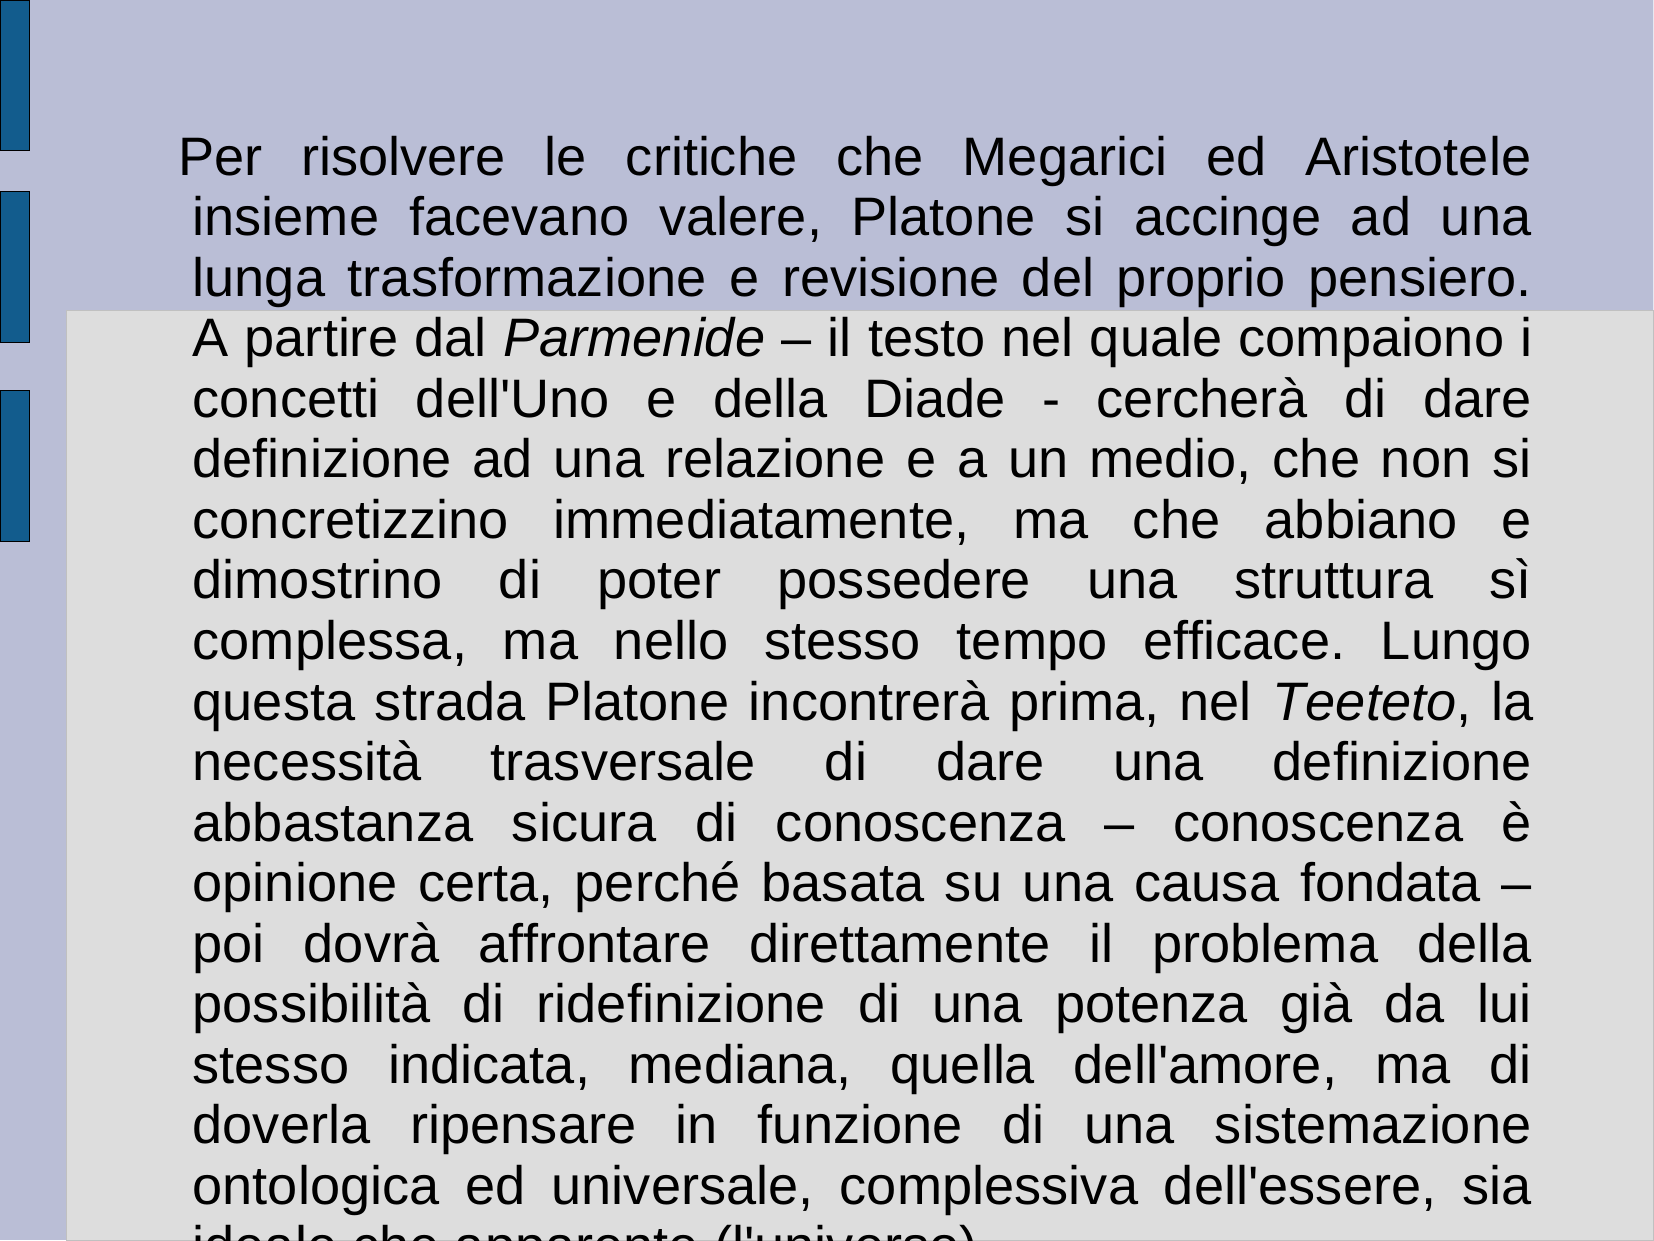

#
 Per risolvere le critiche che Megarici ed Aristotele insieme facevano valere, Platone si accinge ad una lunga trasformazione e revisione del proprio pensiero. A partire dal Parmenide – il testo nel quale compaiono i concetti dell'Uno e della Diade - cercherà di dare definizione ad una relazione e a un medio, che non si concretizzino immediatamente, ma che abbiano e dimostrino di poter possedere una struttura sì complessa, ma nello stesso tempo efficace. Lungo questa strada Platone incontrerà prima, nel Teeteto, la necessità trasversale di dare una definizione abbastanza sicura di conoscenza – conoscenza è opinione certa, perché basata su una causa fondata – poi dovrà affrontare direttamente il problema della possibilità di ridefinizione di una potenza già da lui stesso indicata, mediana, quella dell'amore, ma di doverla ripensare in funzione di una sistemazione ontologica ed universale, complessiva dell'essere, sia ideale che apparente (l'universo).